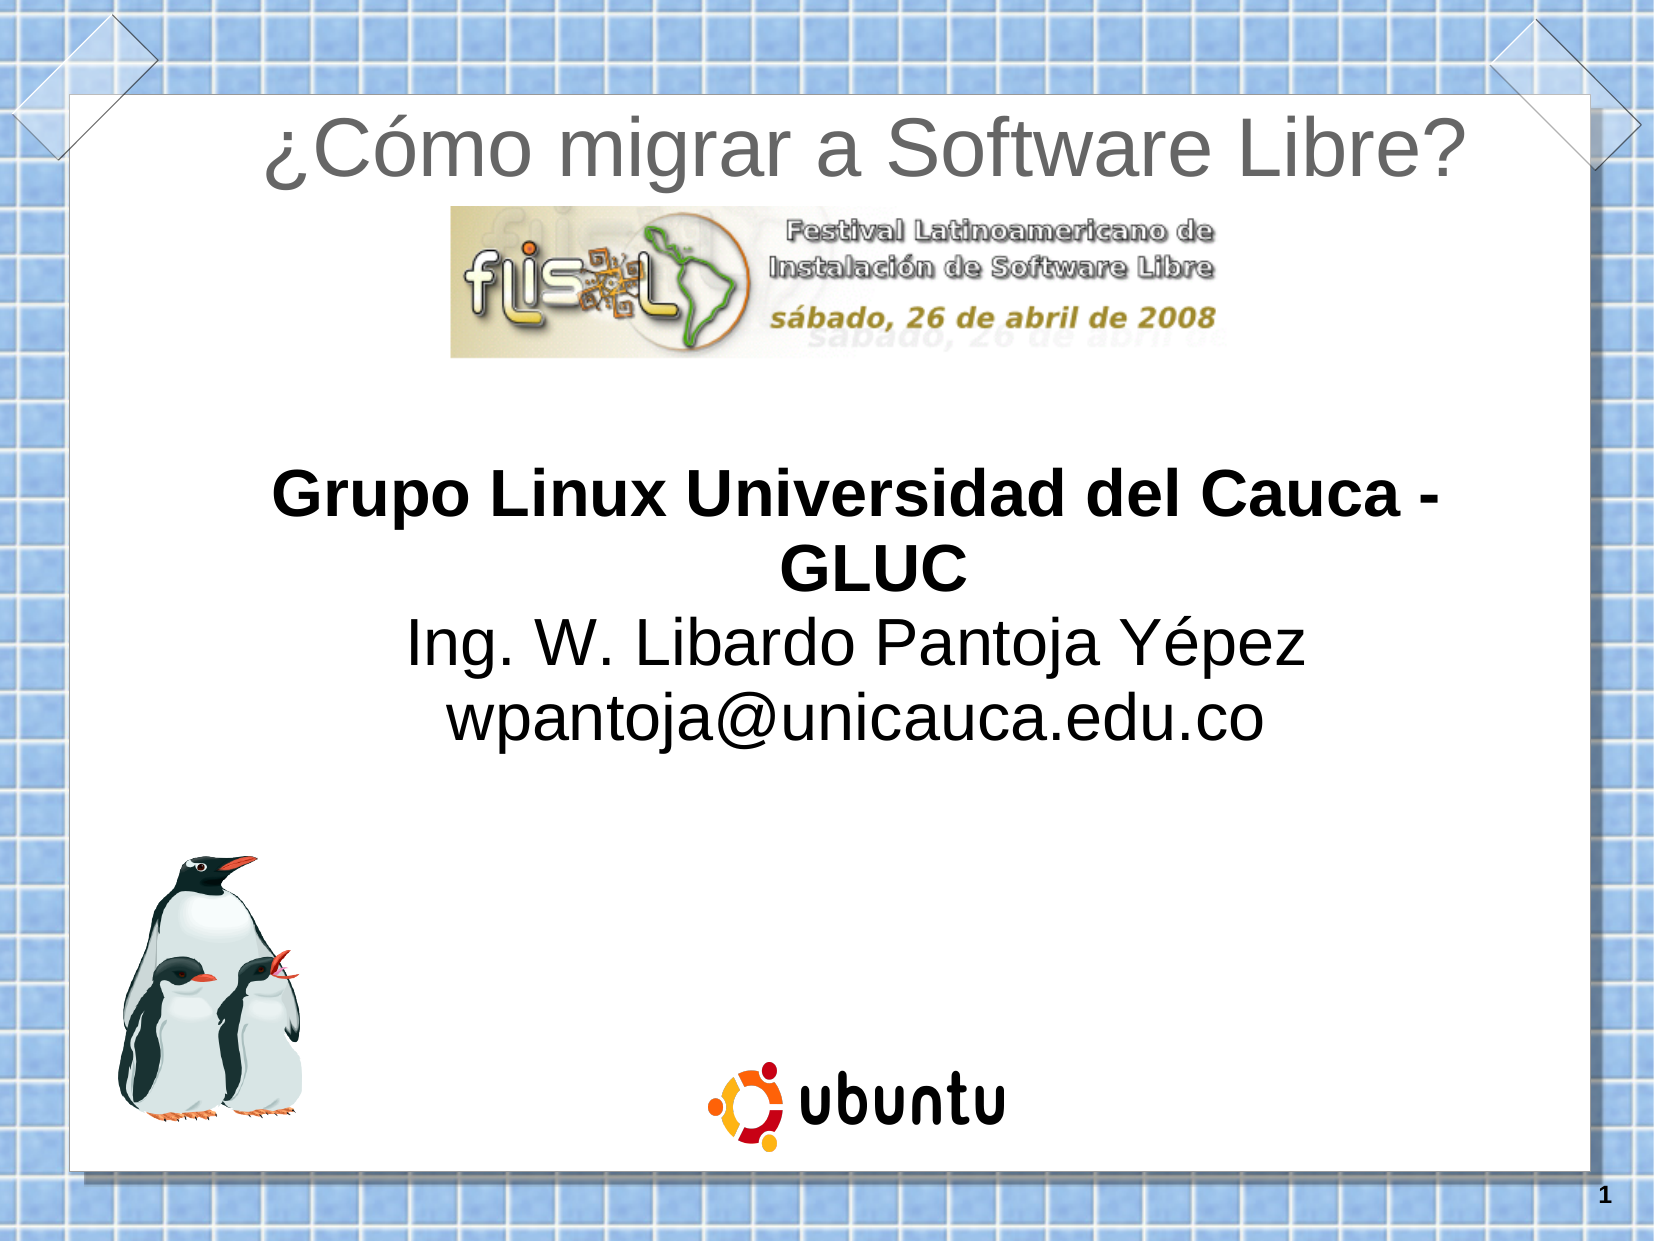

# ¿Cómo migrar a Software Libre?
Grupo Linux Universidad del Cauca - GLUC
Ing. W. Libardo Pantoja Yépez
wpantoja@unicauca.edu.co